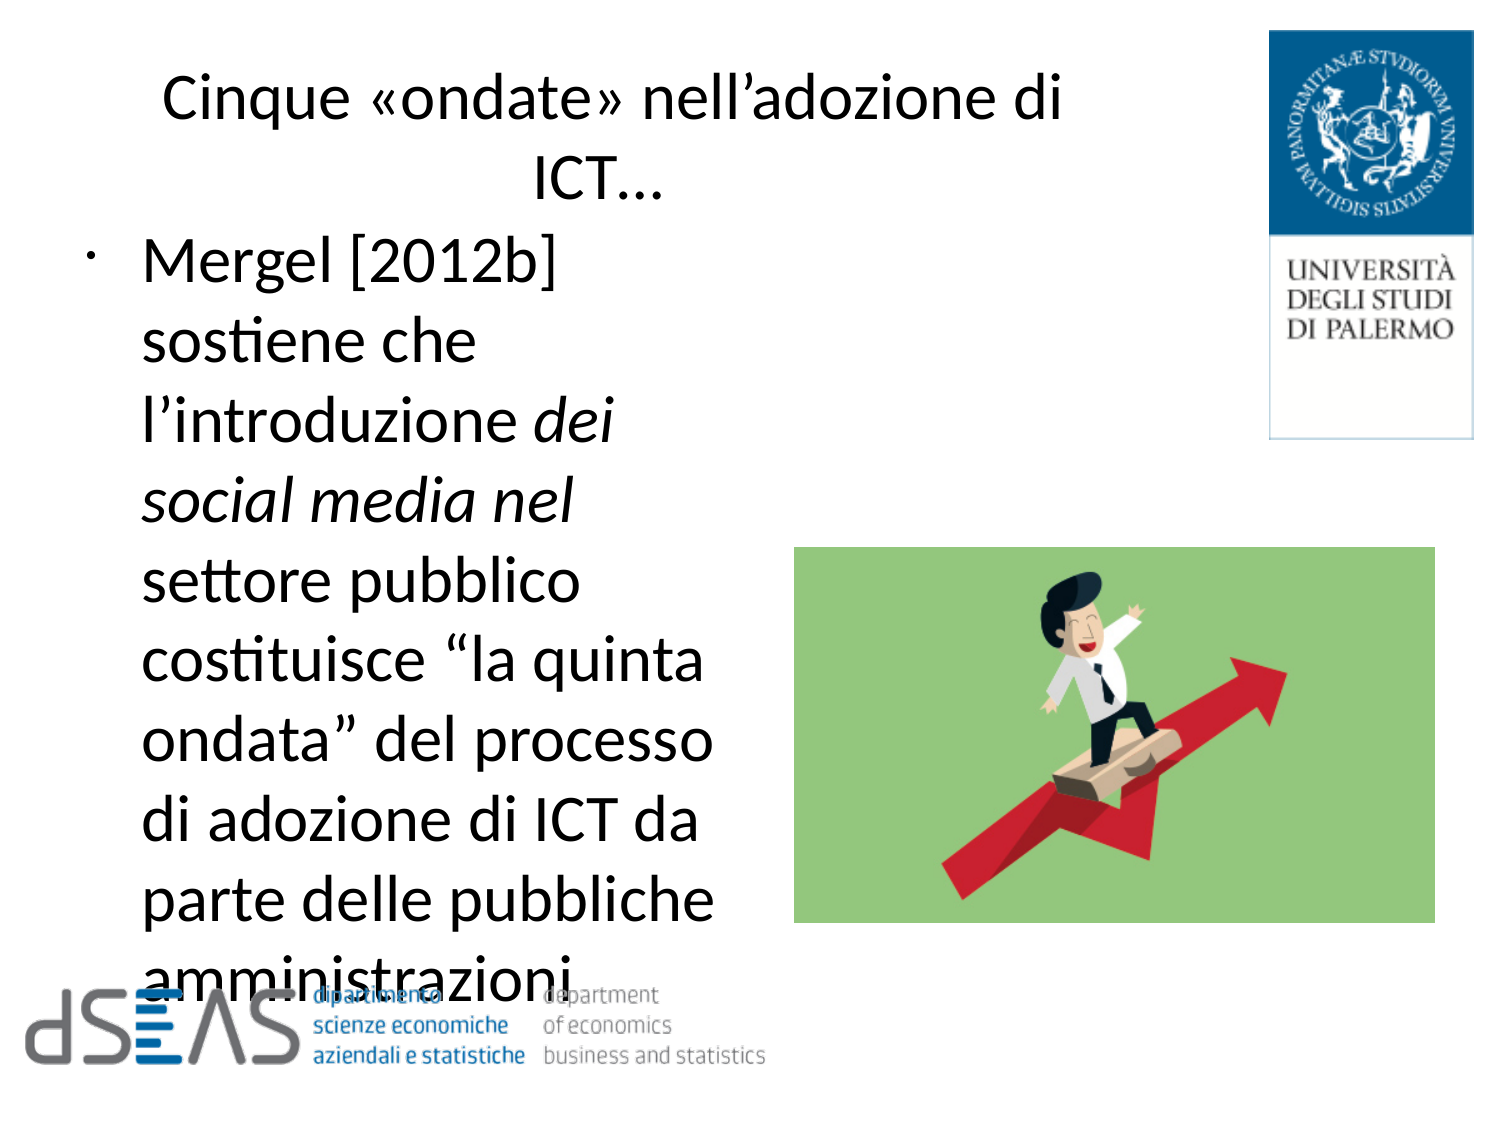

# Cinque «ondate» nell’adozione di ICT…
Mergel [2012b] sostiene che l’introduzione dei social media nel settore pubblico costituisce “la quinta ondata” del processo di adozione di ICT da parte delle pubbliche amministrazioni